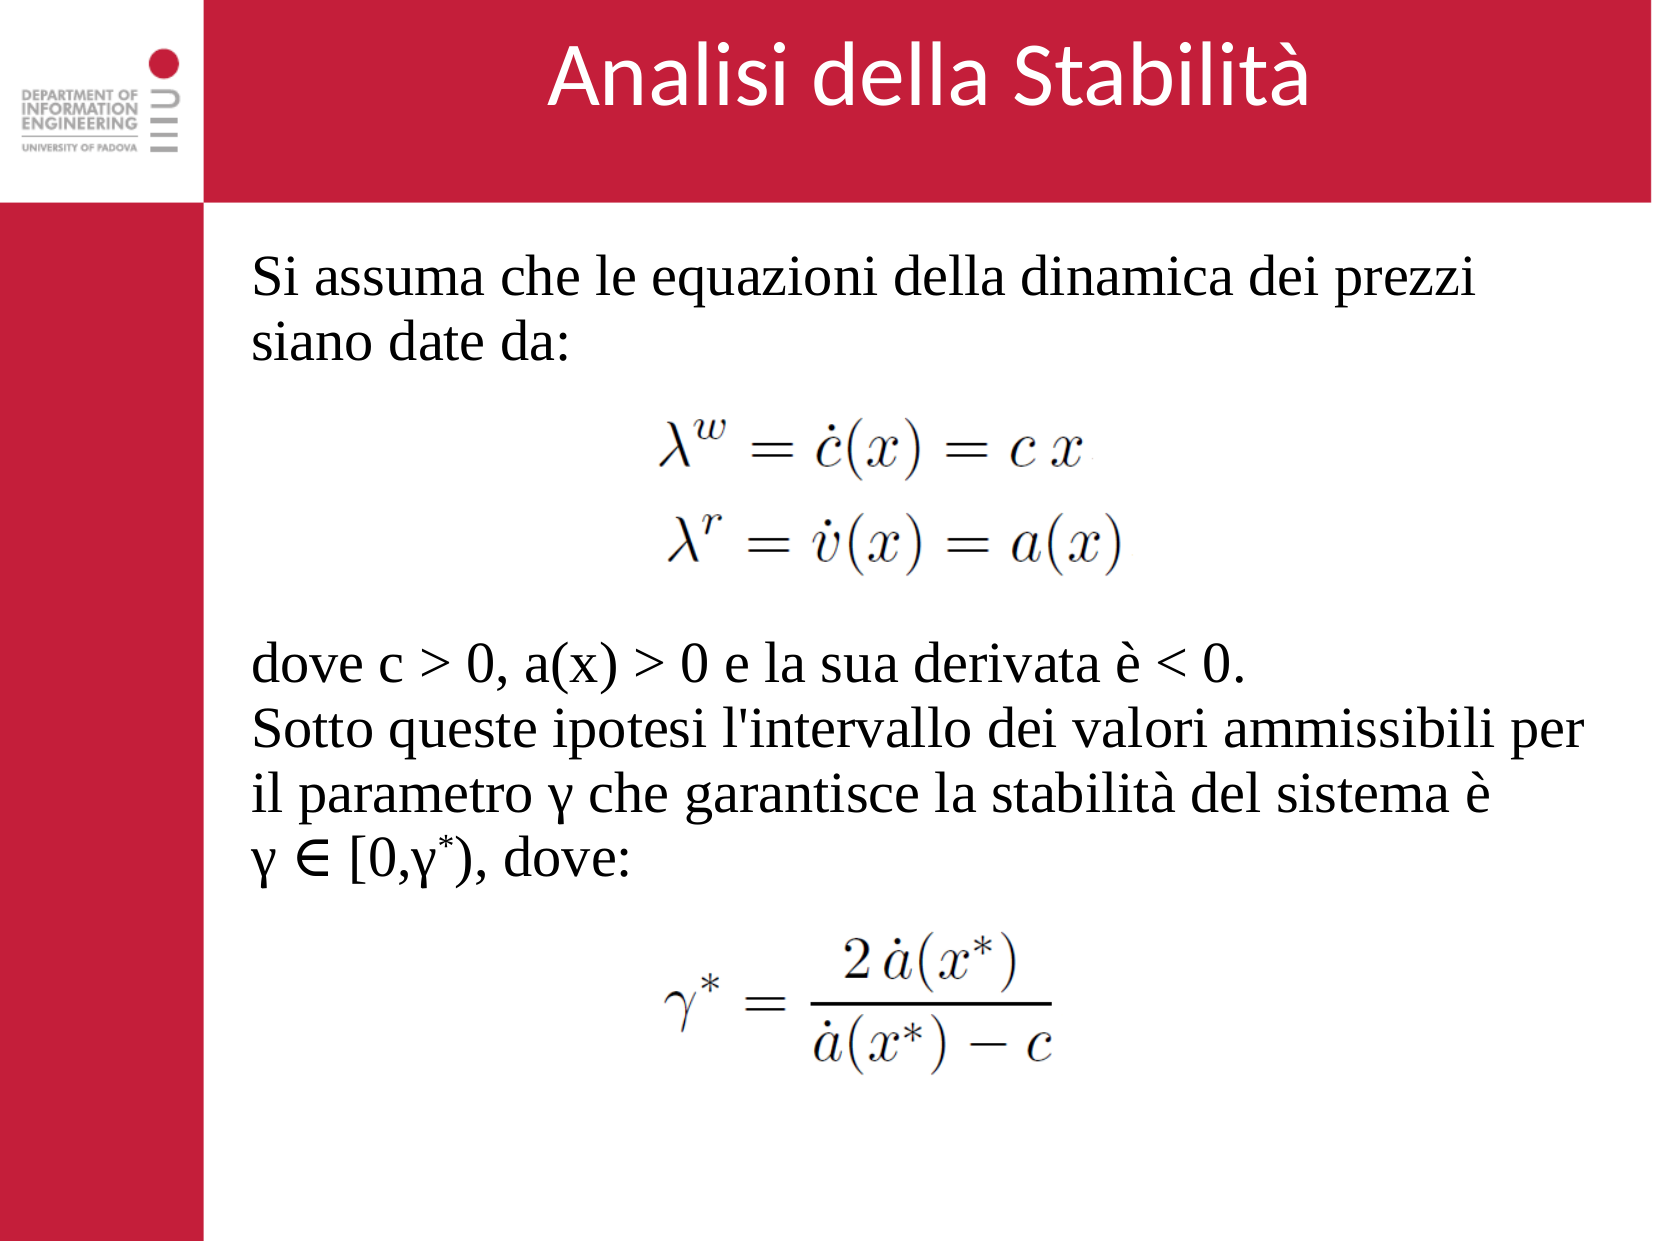

Analisi della Stabilità
Si assuma che le equazioni della dinamica dei prezzi siano date da:
dove c > 0, a(x) > 0 e la sua derivata è < 0.
Sotto queste ipotesi l'intervallo dei valori ammissibili per il parametro γ che garantisce la stabilità del sistema è
γ ∈ [0,γ*), dove: